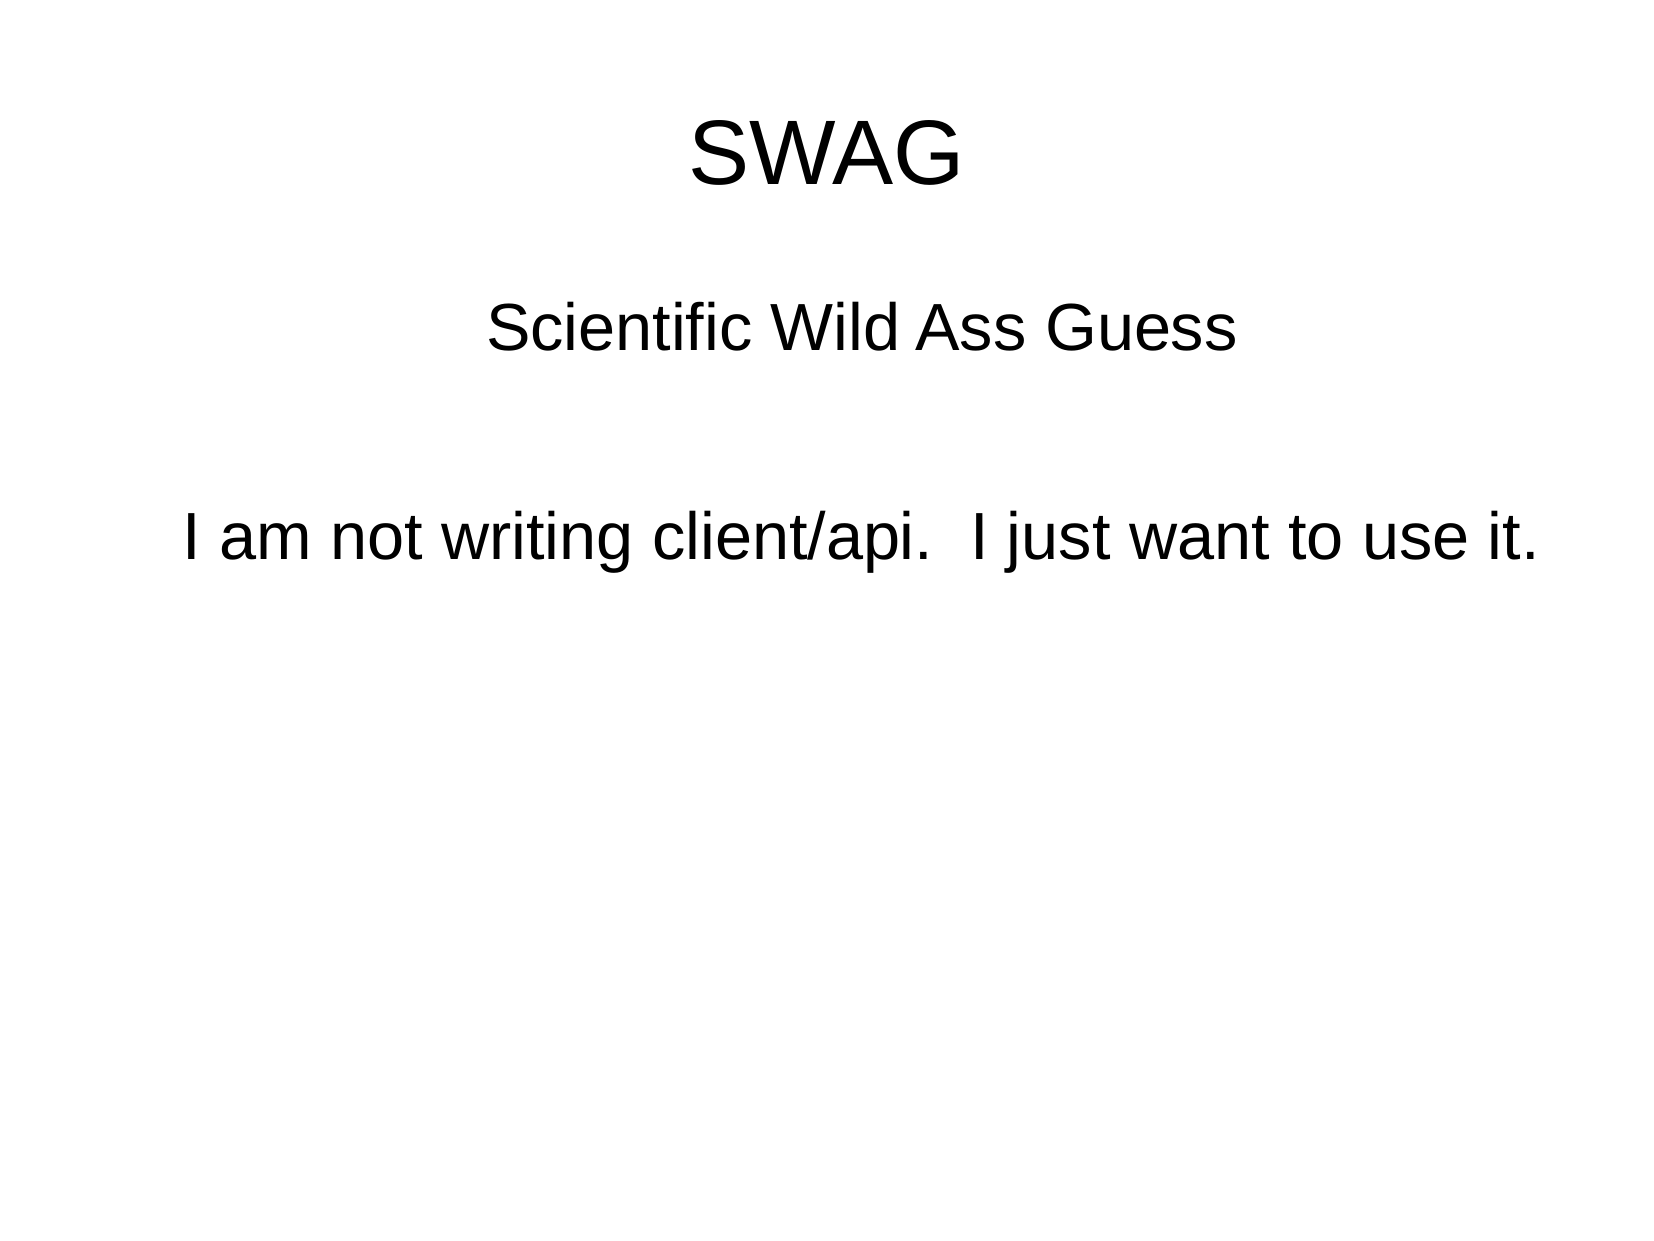

# SWAG
Scientific Wild Ass Guess
I am not writing client/api. I just want to use it.